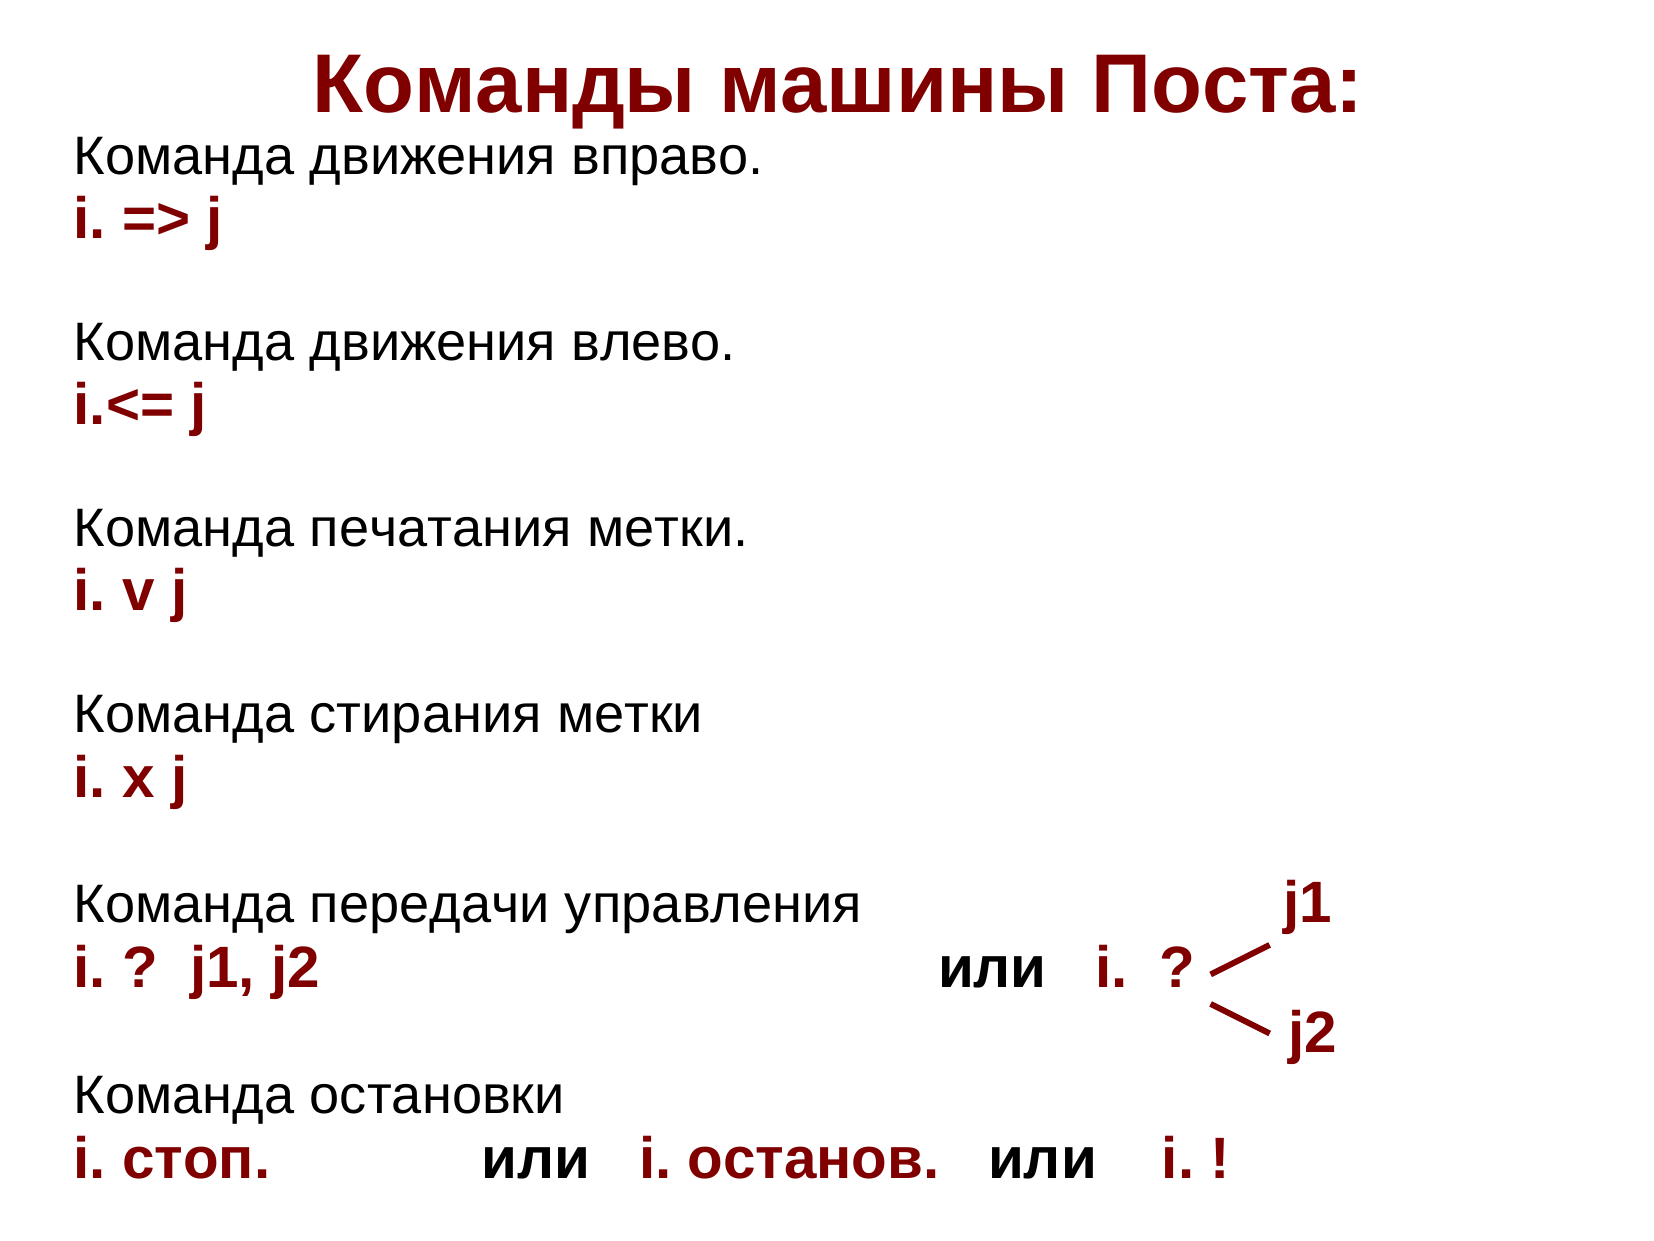

Команды машины Поста:
Команда движения вправо.
i. => j
Команда движения влево.
i.<= j
Команда печатания метки.
i. v j
Команда стирания метки
i. x j
Команда передачи управления j1
i. ? j1, j2 или i. ?
 j2
Команда остановки
i. стоп. или i. останов. или i. !